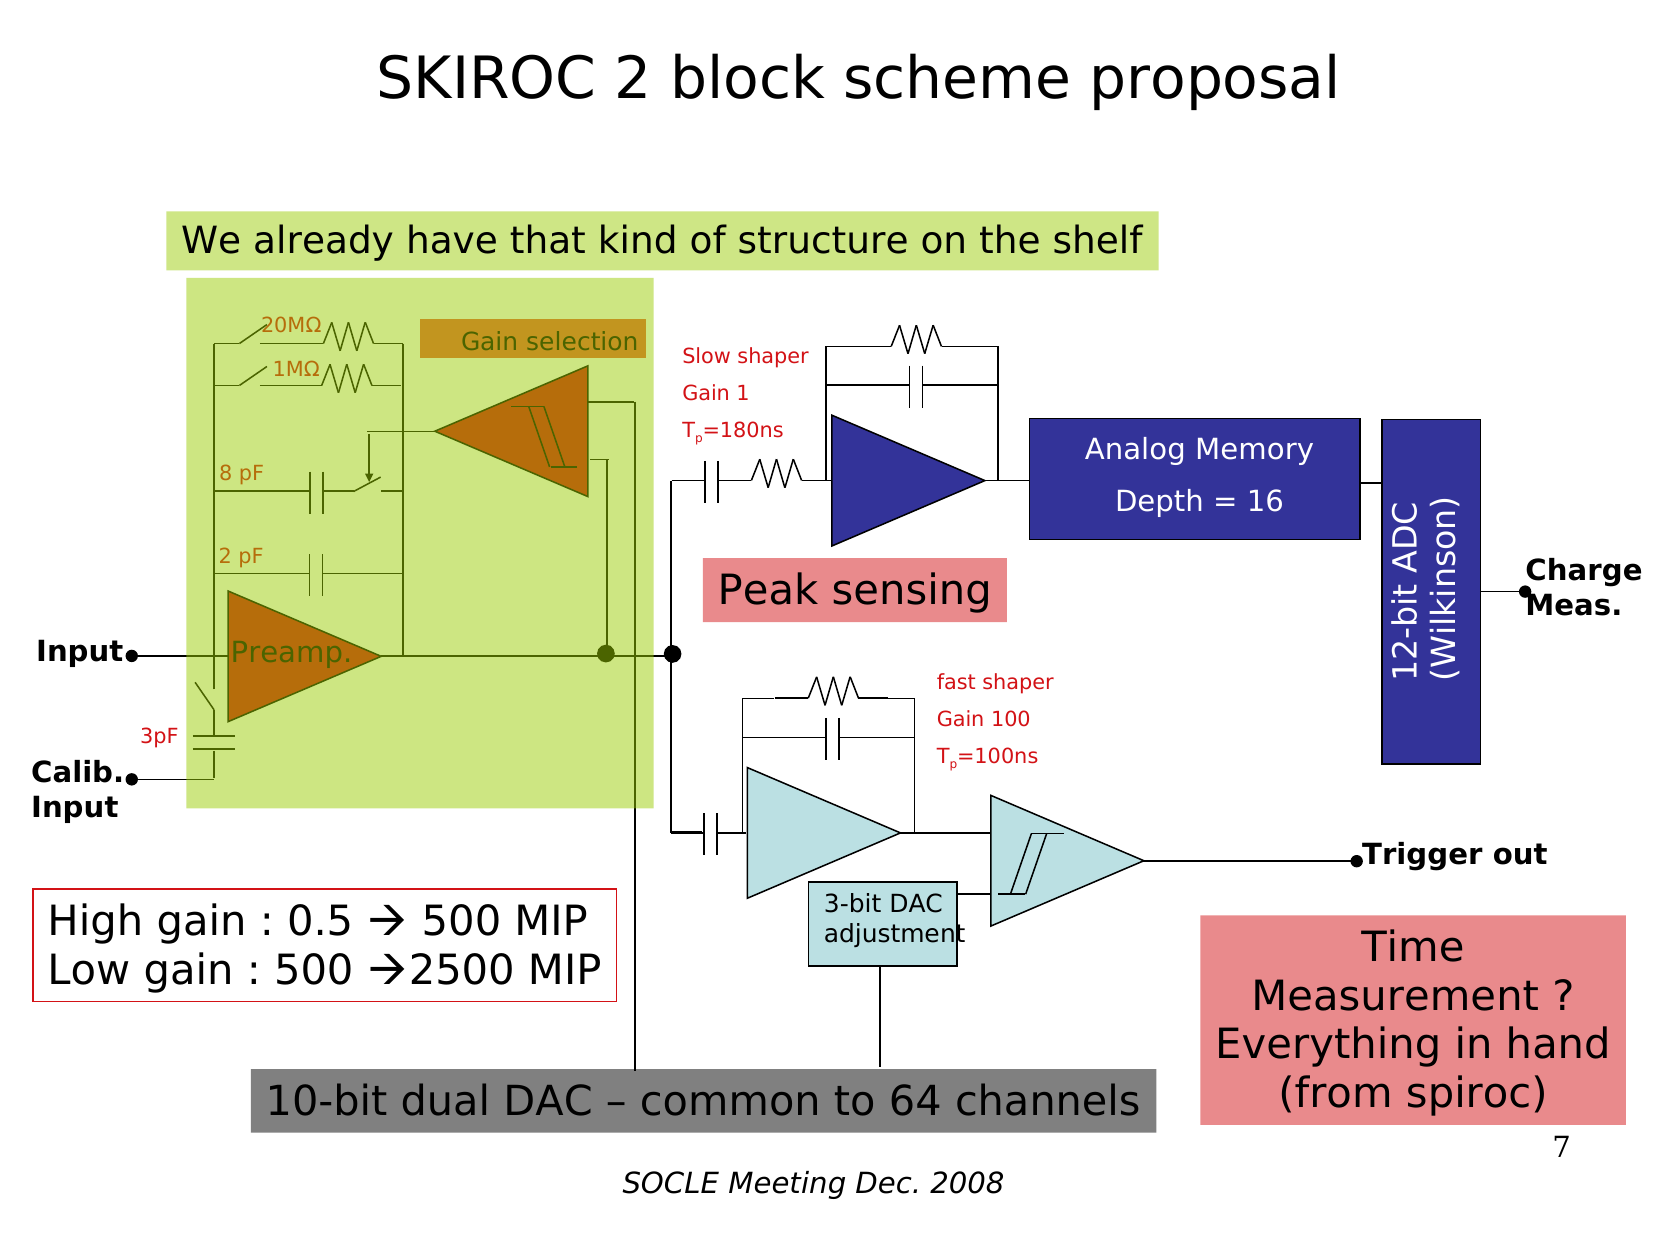

# SKIROC 2 block scheme proposal
We already have that kind of structure on the shelf
20MΩ
Gain selection
Slow shaper
Gain 1
Tp=180ns
1MΩ
Analog Memory
Depth = 16
8 pF
2 pF
12-bit ADC
(Wilkinson)
Charge
Meas.
Peak sensing
Input
Preamp.
fast shaper
Gain 100
Tp=100ns
3pF
Calib.Input
Trigger out
3-bit DAC
adjustment
High gain : 0.5  500 MIP
Low gain : 500 2500 MIP
Time
Measurement ?
Everything in hand
(from spiroc)
10-bit dual DAC – common to 64 channels
7